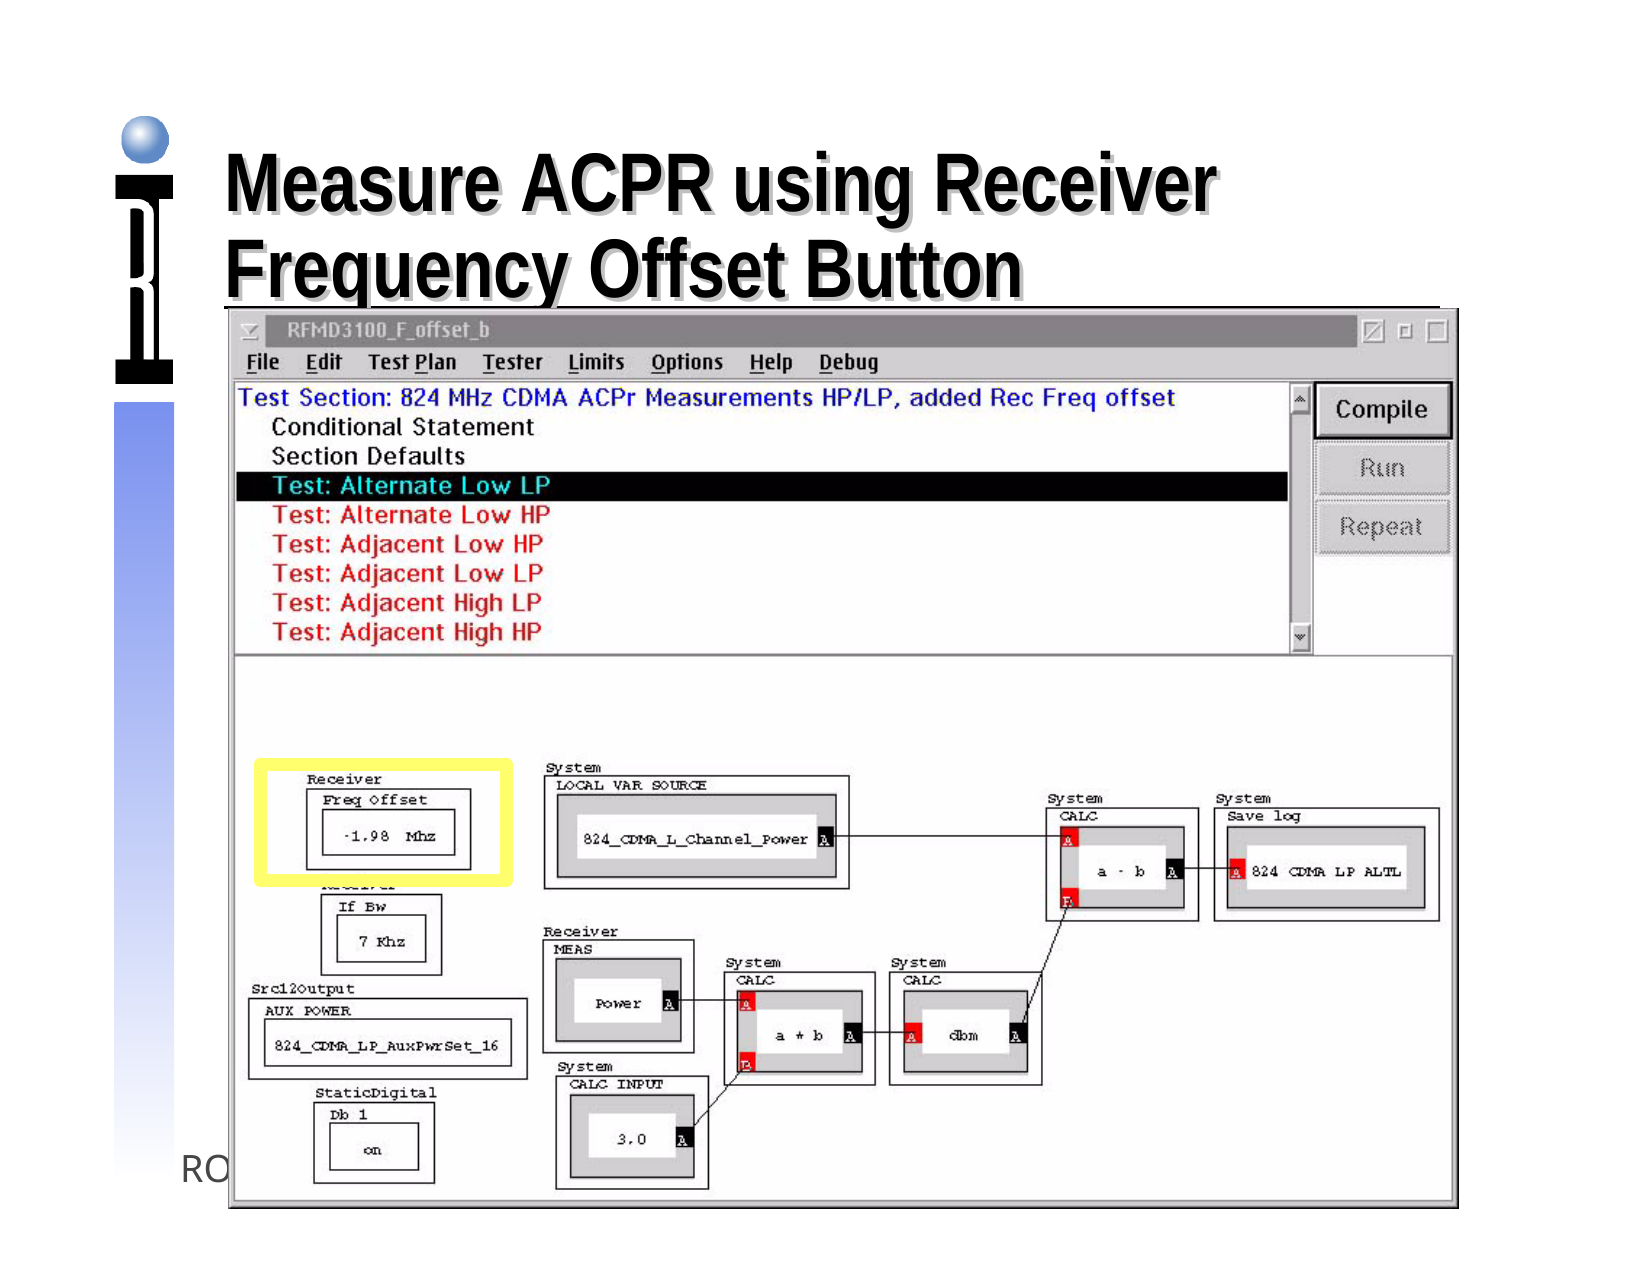

Measure ACPR using Receiver
Frequency Offset Button